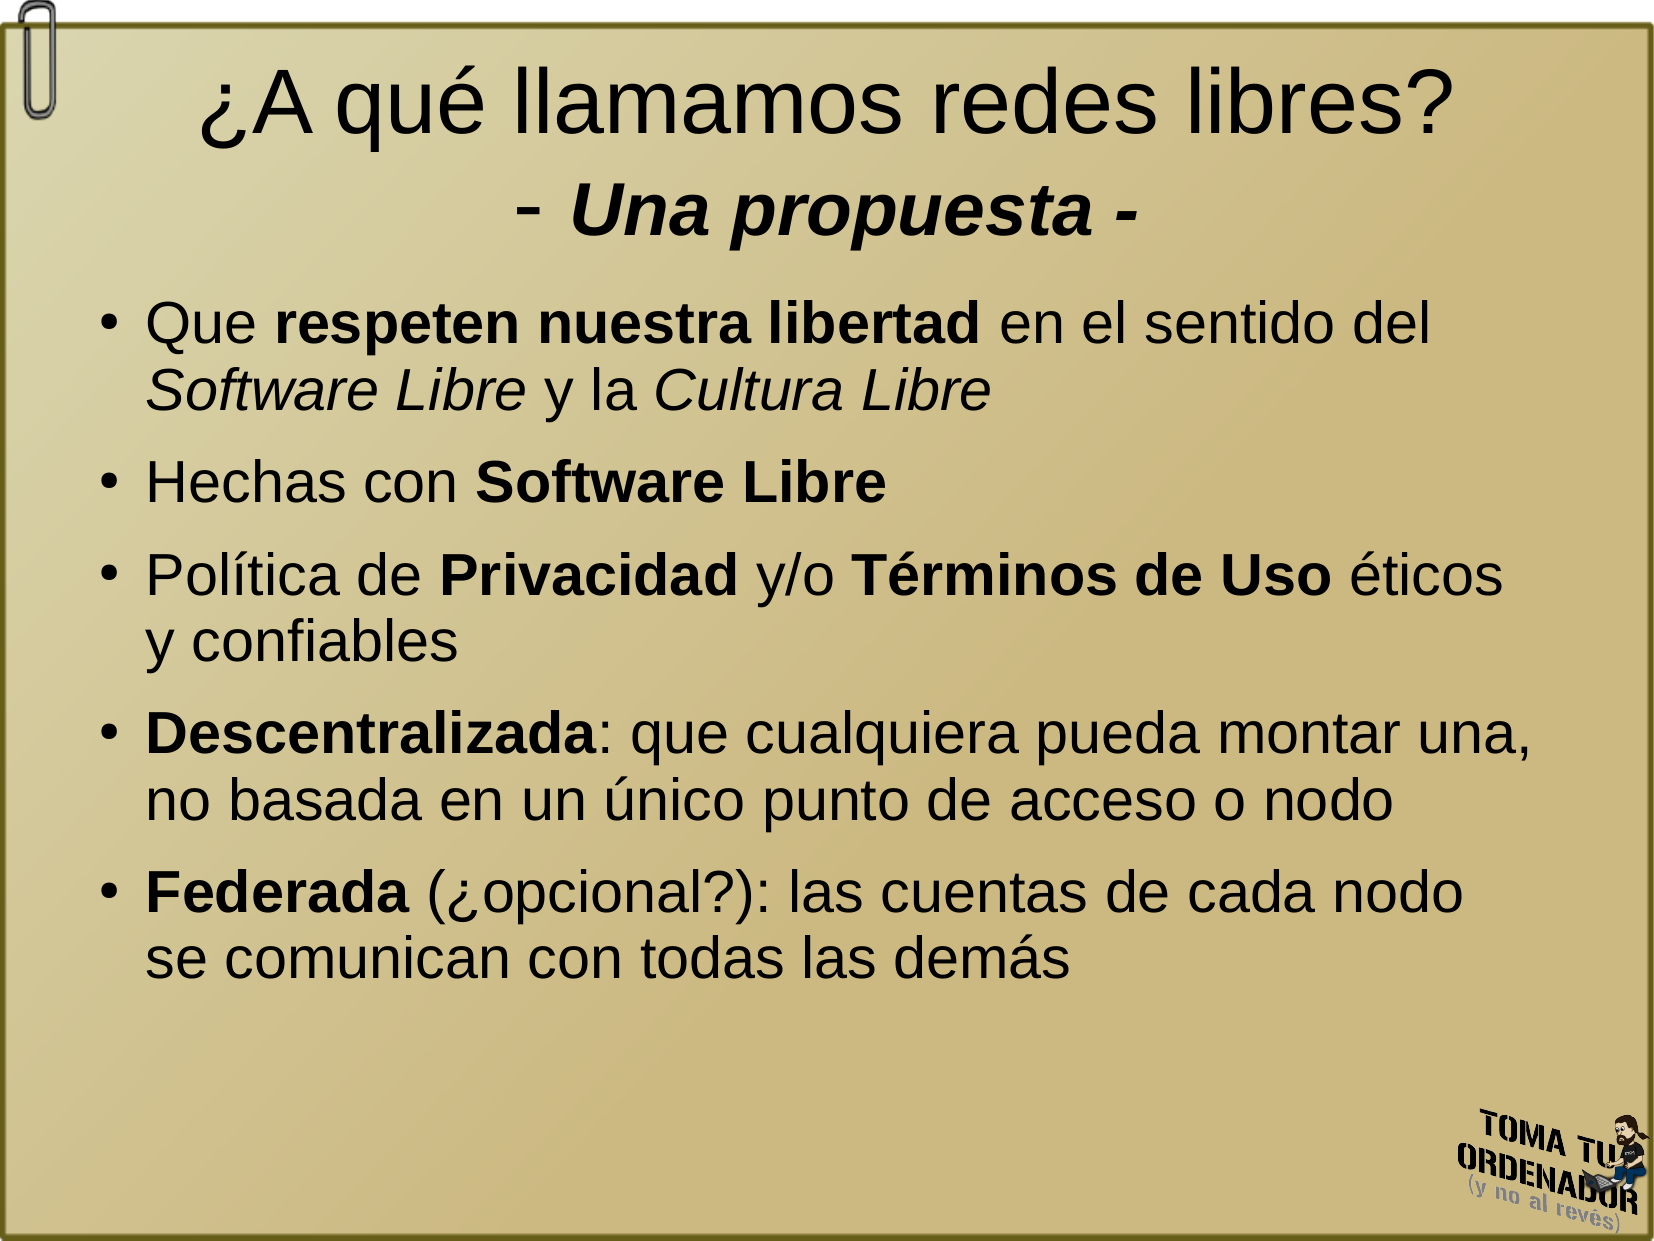

# ¿A qué llamamos redes libres? - Una propuesta -
Que respeten nuestra libertad en el sentido del Software Libre y la Cultura Libre
Hechas con Software Libre
Política de Privacidad y/o Términos de Uso éticos y confiables
Descentralizada: que cualquiera pueda montar una, no basada en un único punto de acceso o nodo
Federada (¿opcional?): las cuentas de cada nodo se comunican con todas las demás